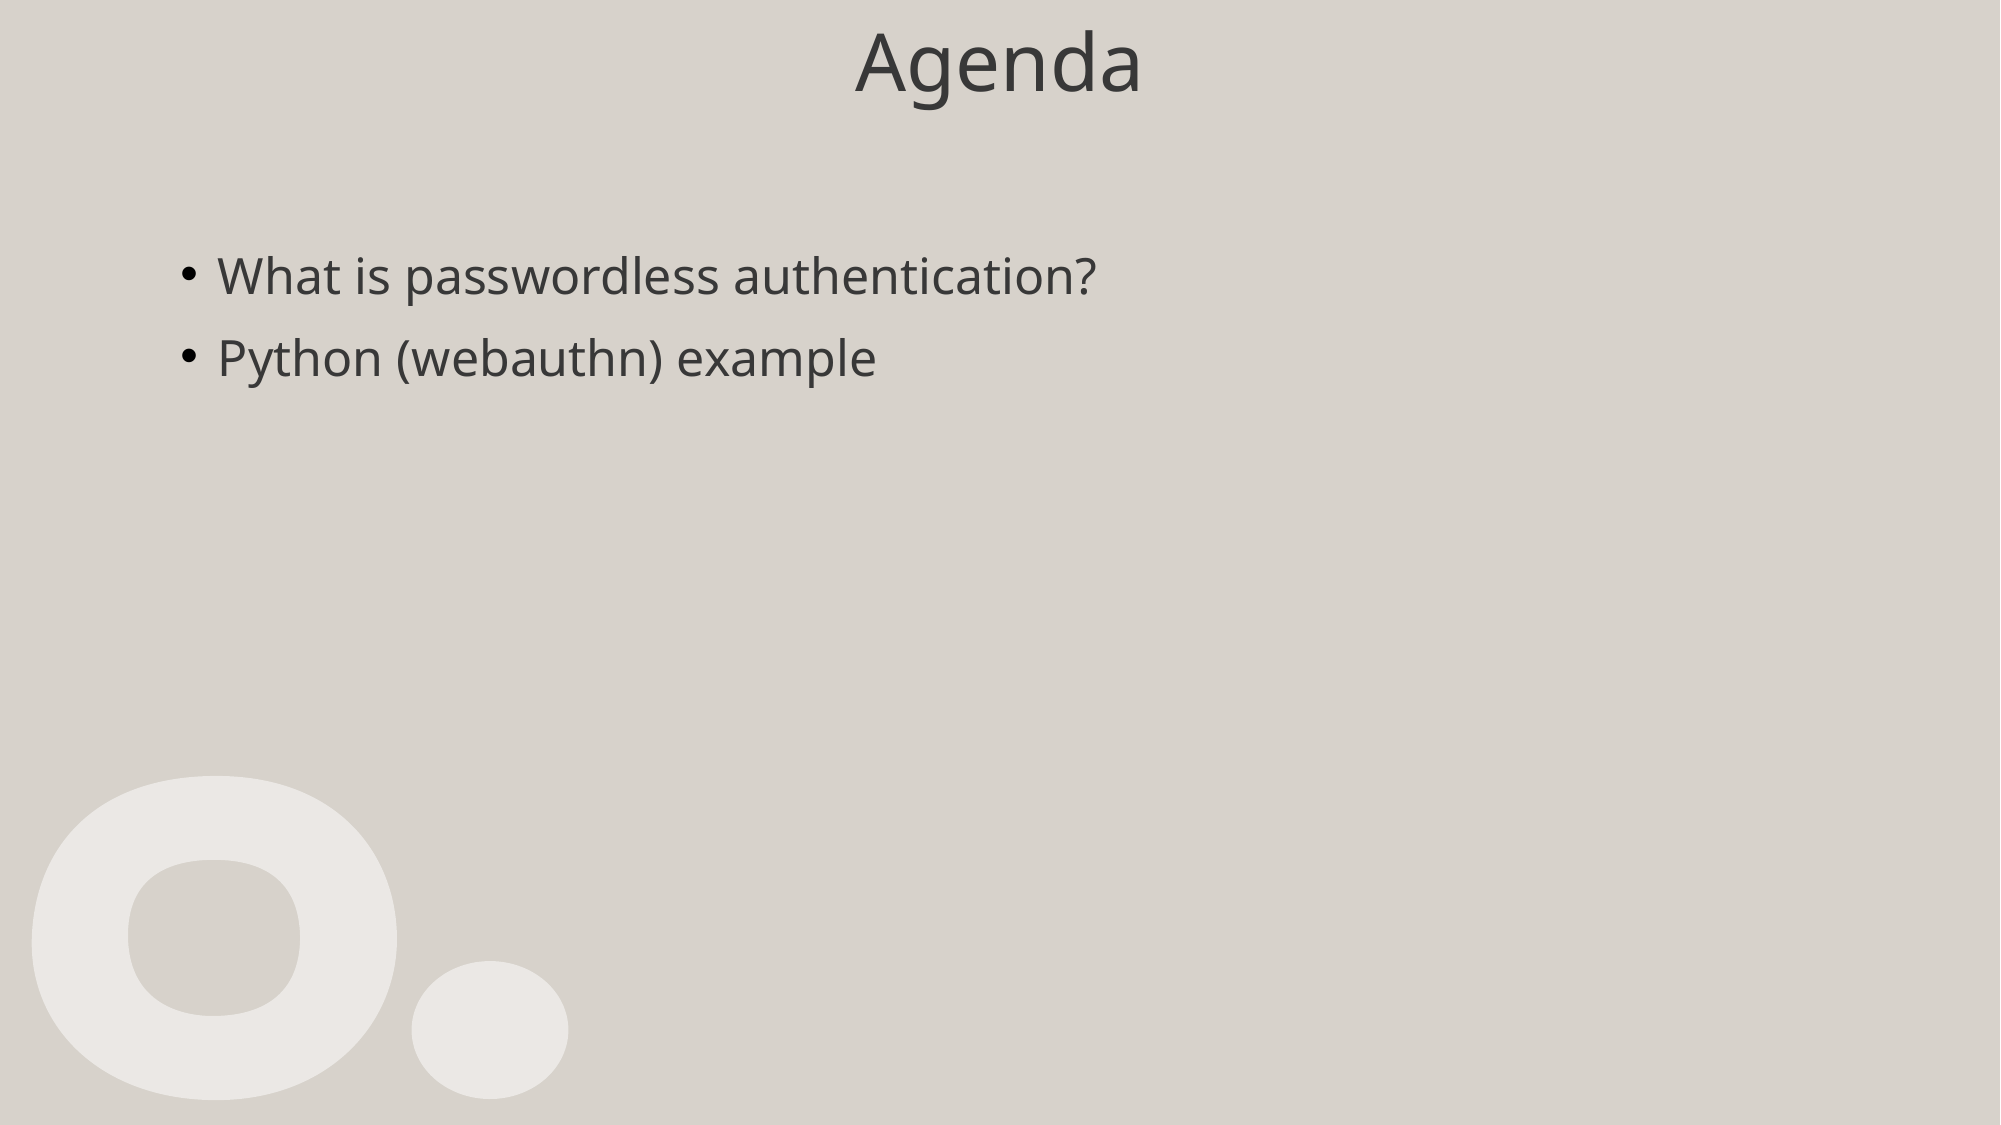

Agenda
What is passwordless authentication?
Python (webauthn) example
#